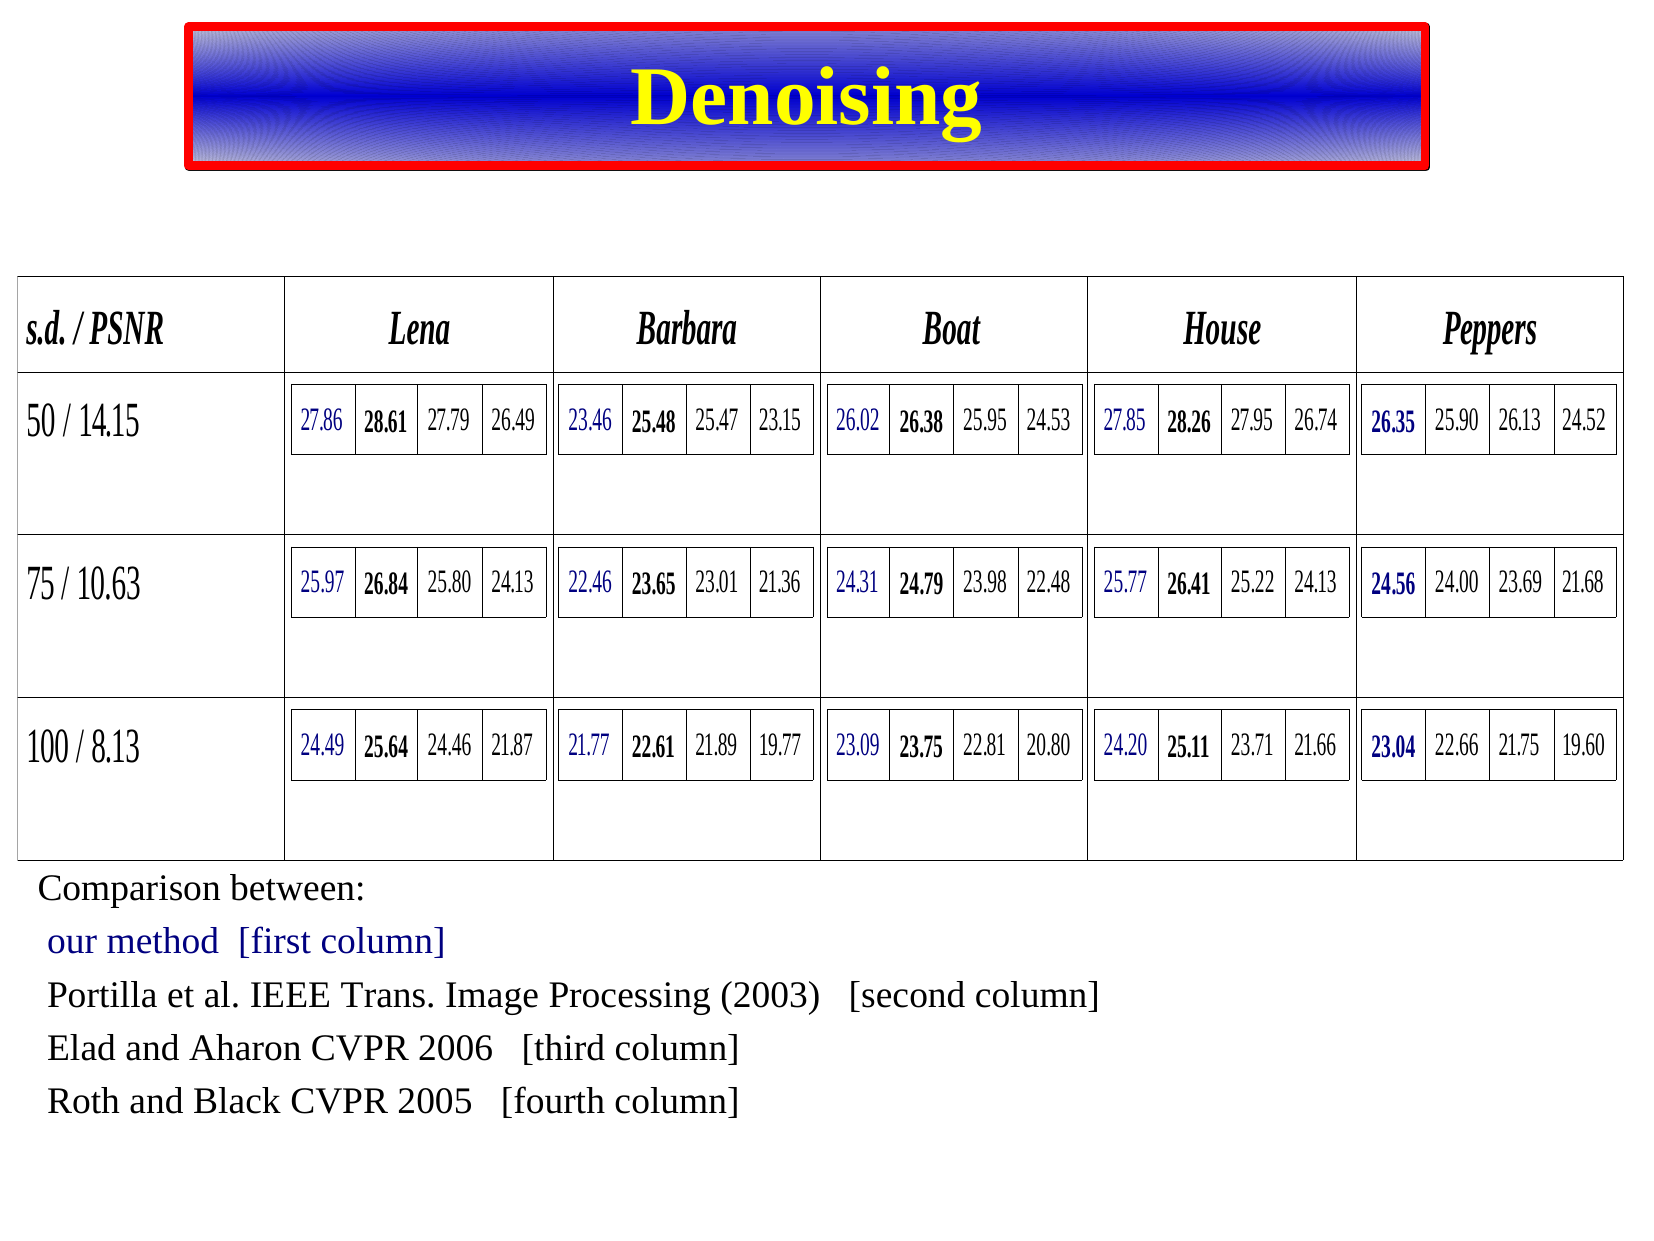

# Denoising
Comparison between:
 our method [first column]
 Portilla et al. IEEE Trans. Image Processing (2003) [second column]
 Elad and Aharon CVPR 2006 [third column]
 Roth and Black CVPR 2005 [fourth column]